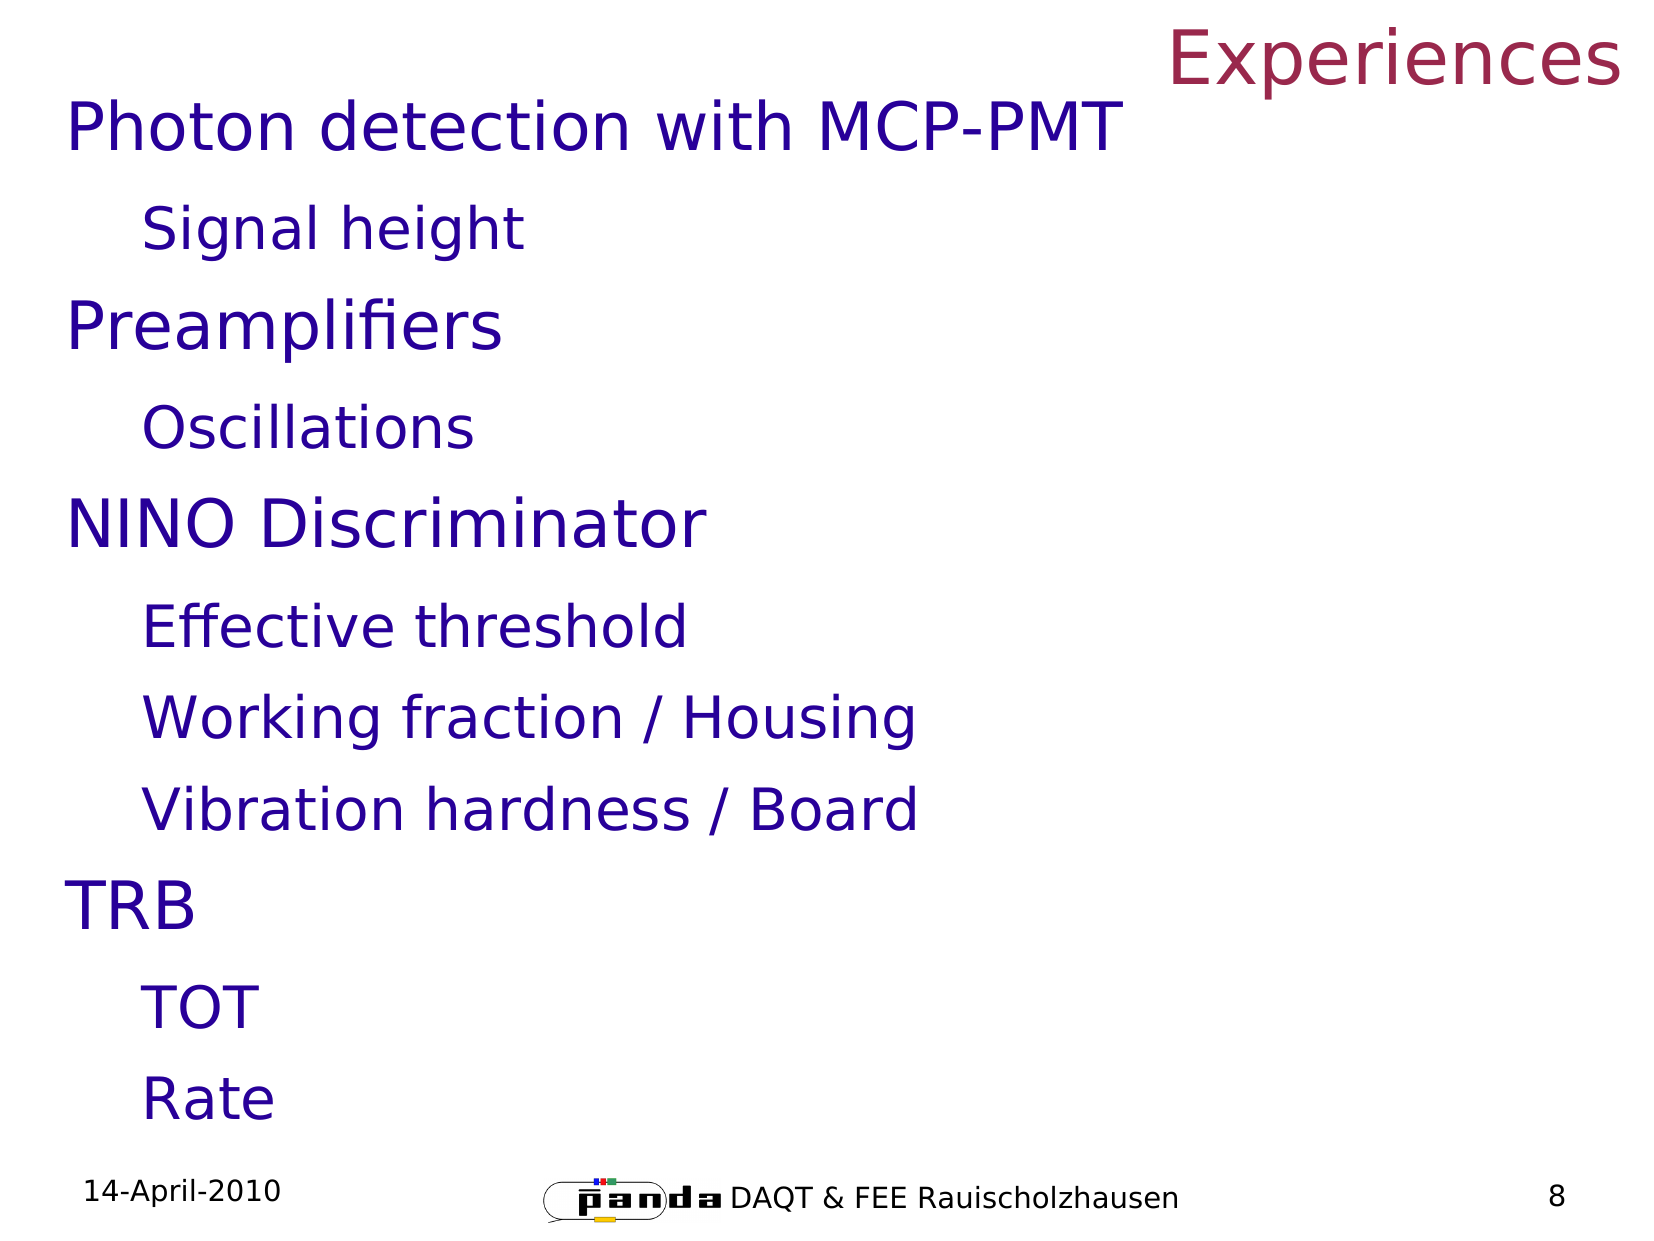

# Experiences
Photon detection with MCP-PMT
Signal height
Preamplifiers
Oscillations
NINO Discriminator
Effective threshold
Working fraction / Housing
Vibration hardness / Board
TRB
TOT
Rate
14-April-2010
8
DAQT & FEE Rauischolzhausen